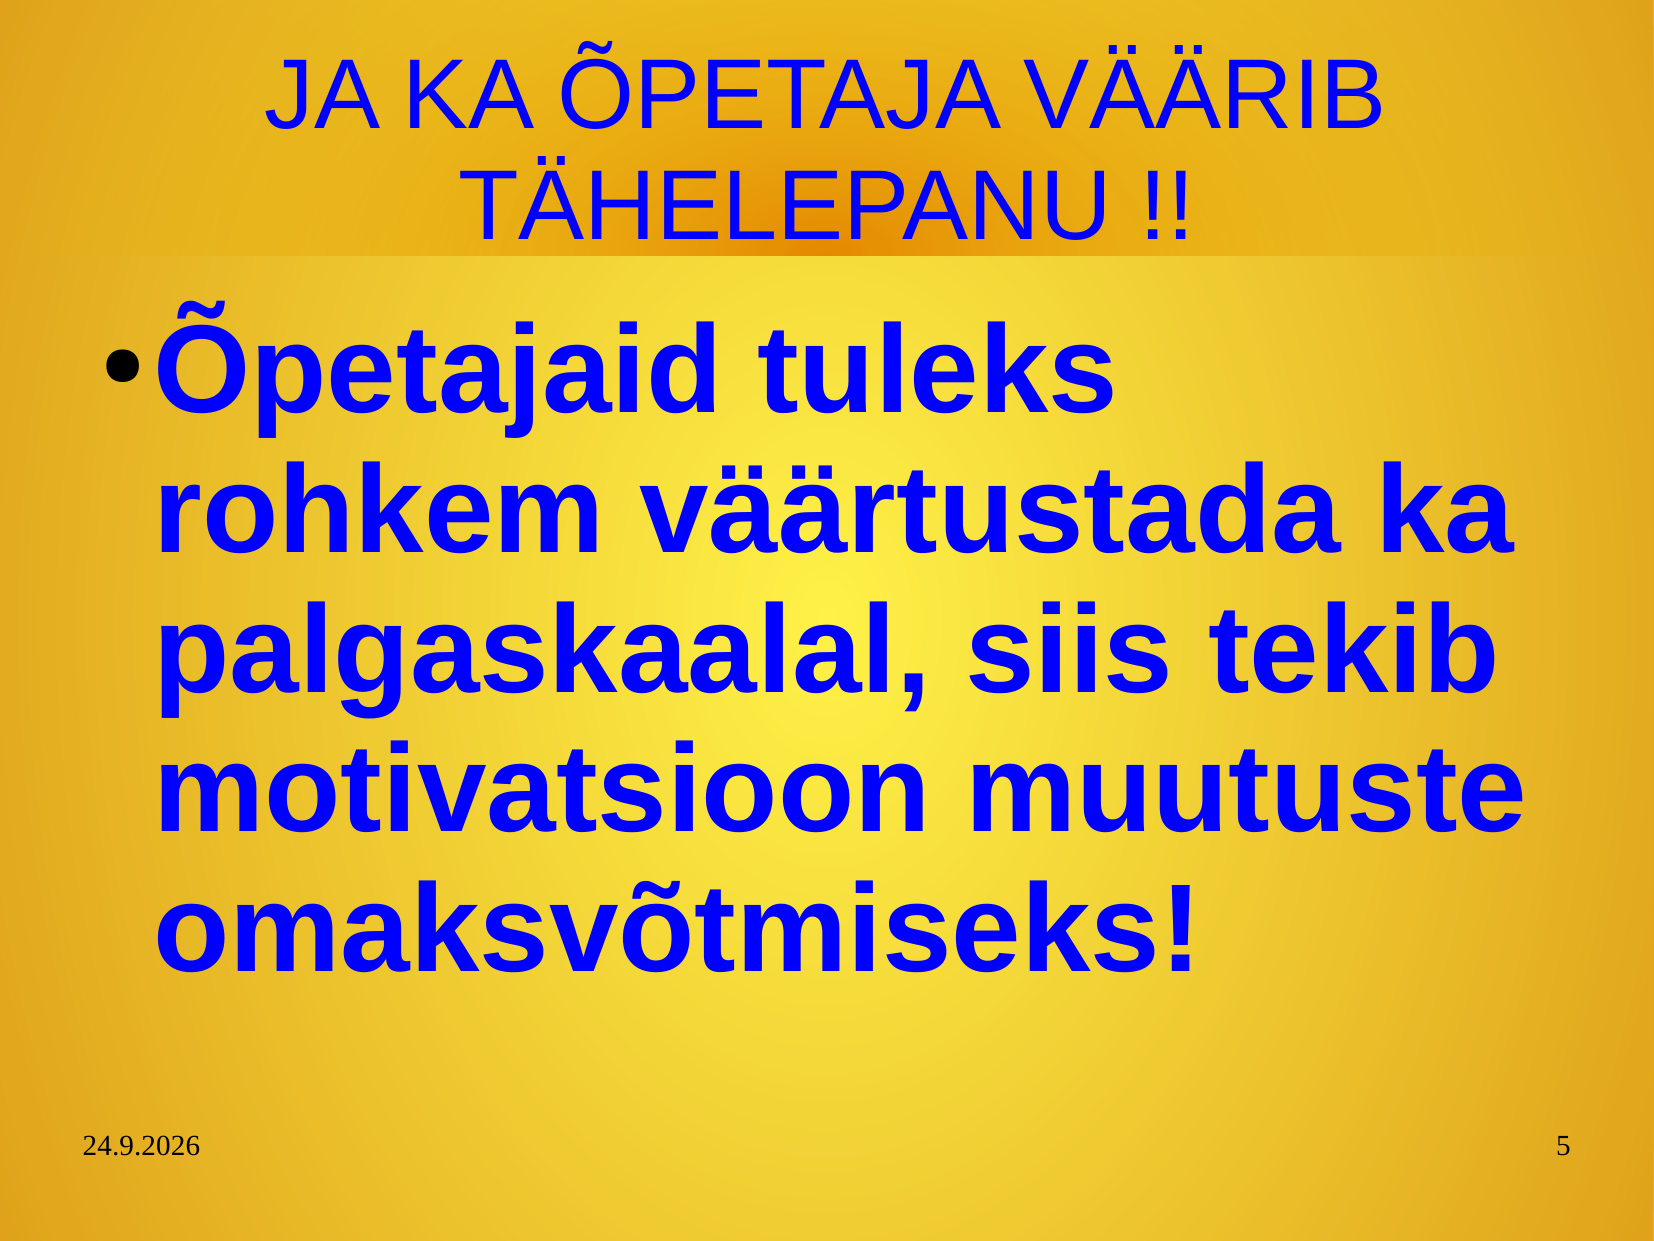

# JA KA ÕPETAJA VÄÄRIB TÄHELEPANU !!
Õpetajaid tuleks rohkem väärtustada ka palgaskaalal, siis tekib motivatsioon muutuste omaksvõtmiseks!
5